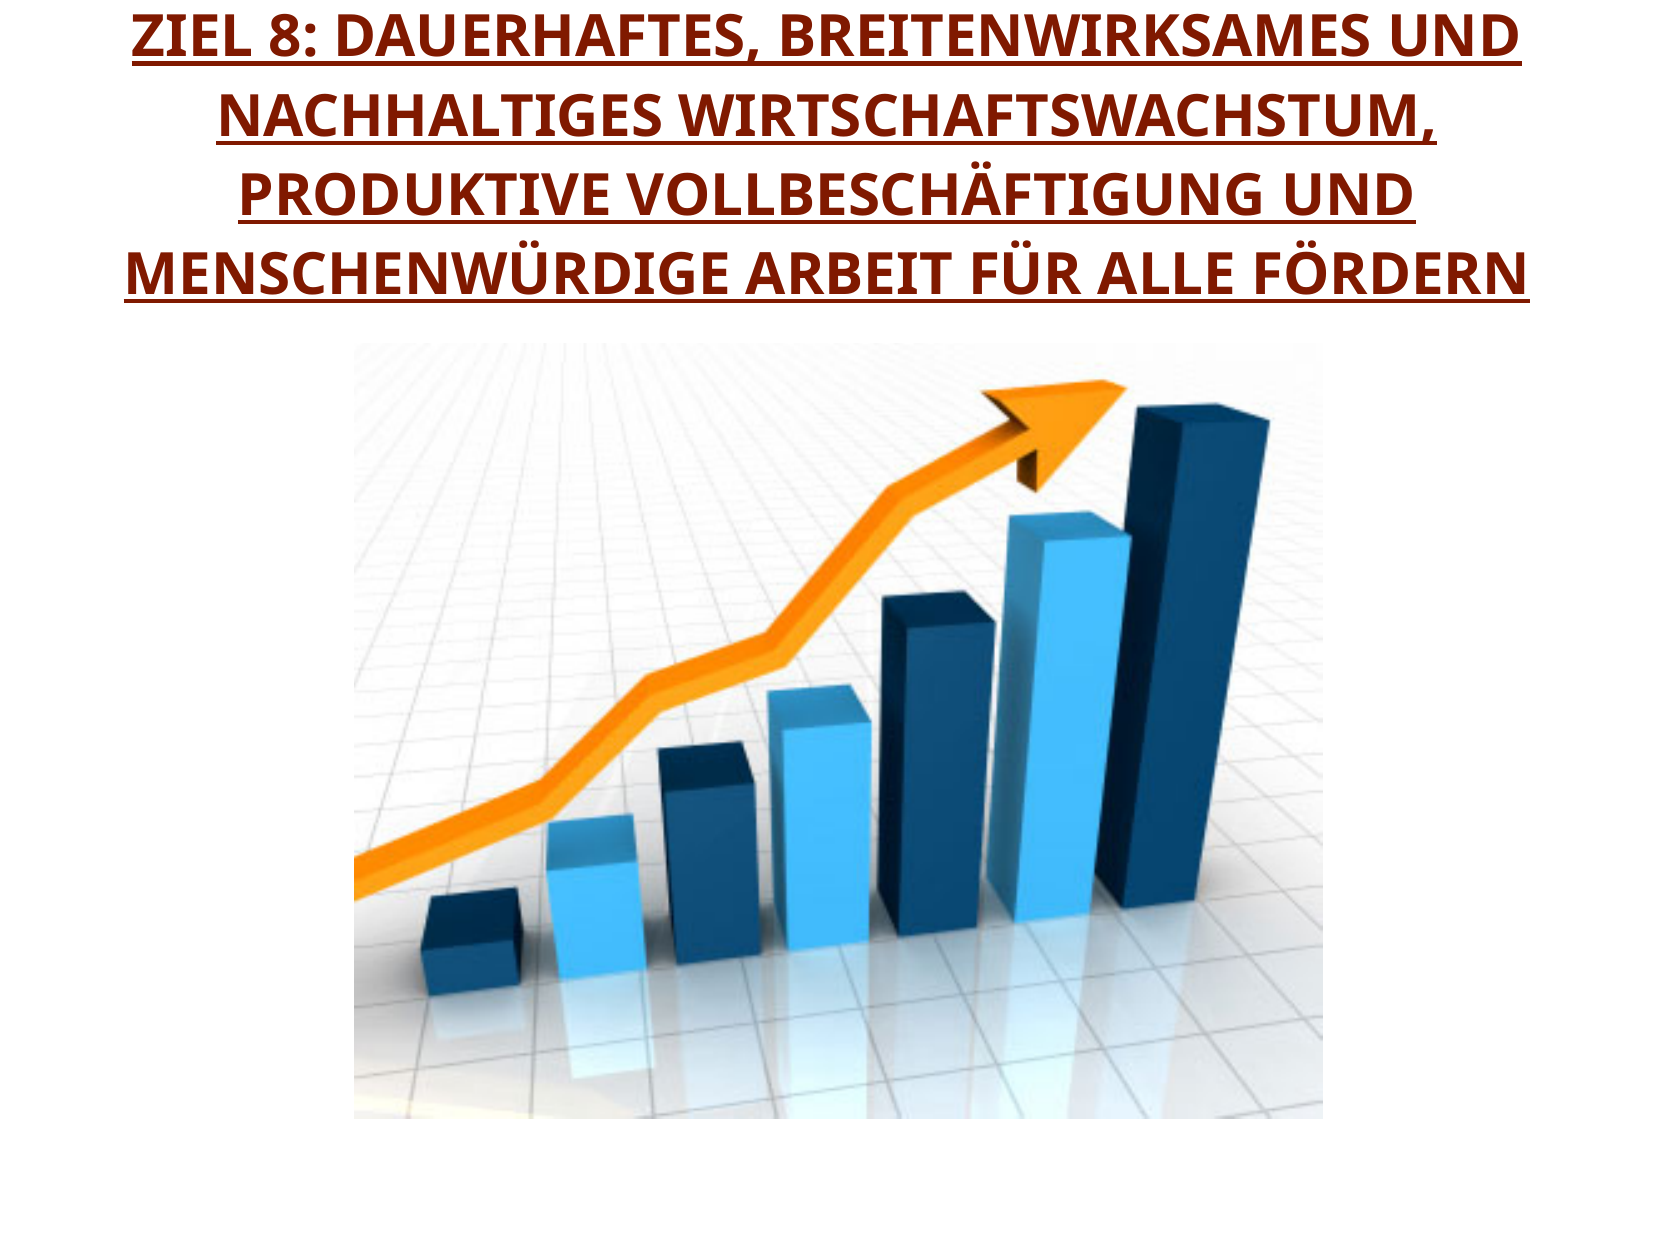

# ZIEL 8: DAUERHAFTES, BREITENWIRKSAMES UND NACHHALTIGES WIRTSCHAFTSWACHSTUM, PRODUKTIVE VOLLBESCHÄFTIGUNG UND MENSCHENWÜRDIGE ARBEIT FÜR ALLE FÖRDERN